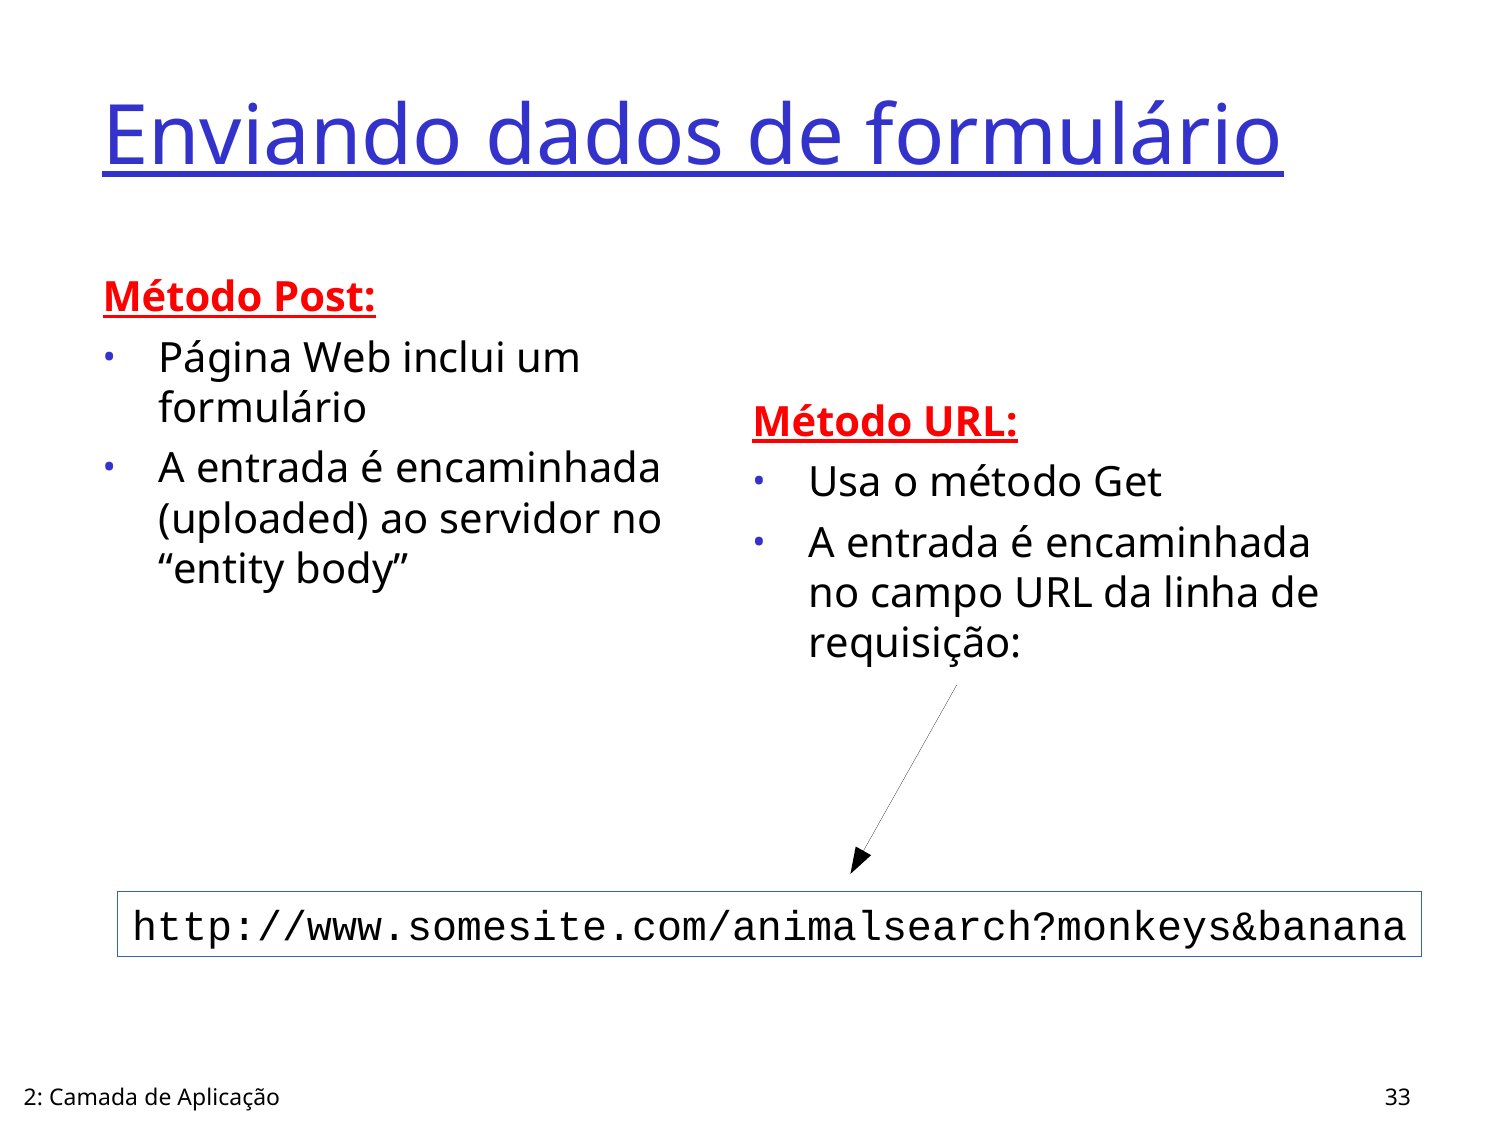

# Enviando dados de formulário
Método Post:
Página Web inclui um formulário
A entrada é encaminhada (uploaded) ao servidor no “entity body”
Método URL:
Usa o método Get
A entrada é encaminhada no campo URL da linha de requisição:
http://www.somesite.com/animalsearch?monkeys&banana
33